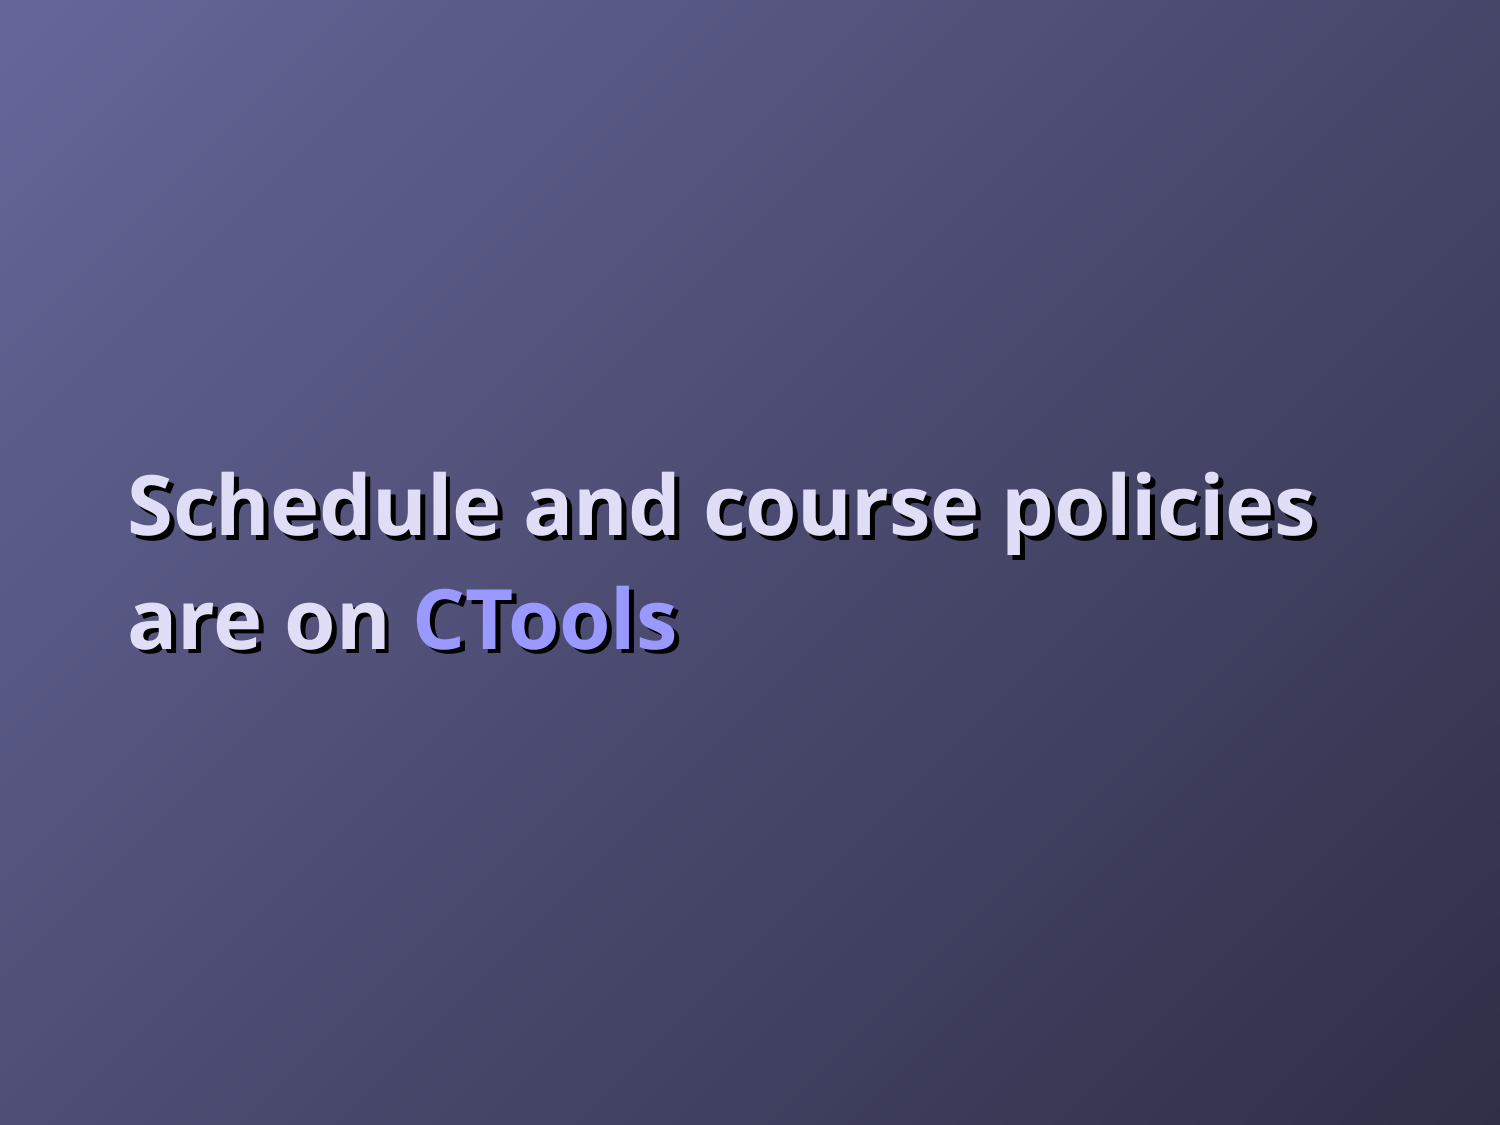

# Schedule and course policies are on CTools